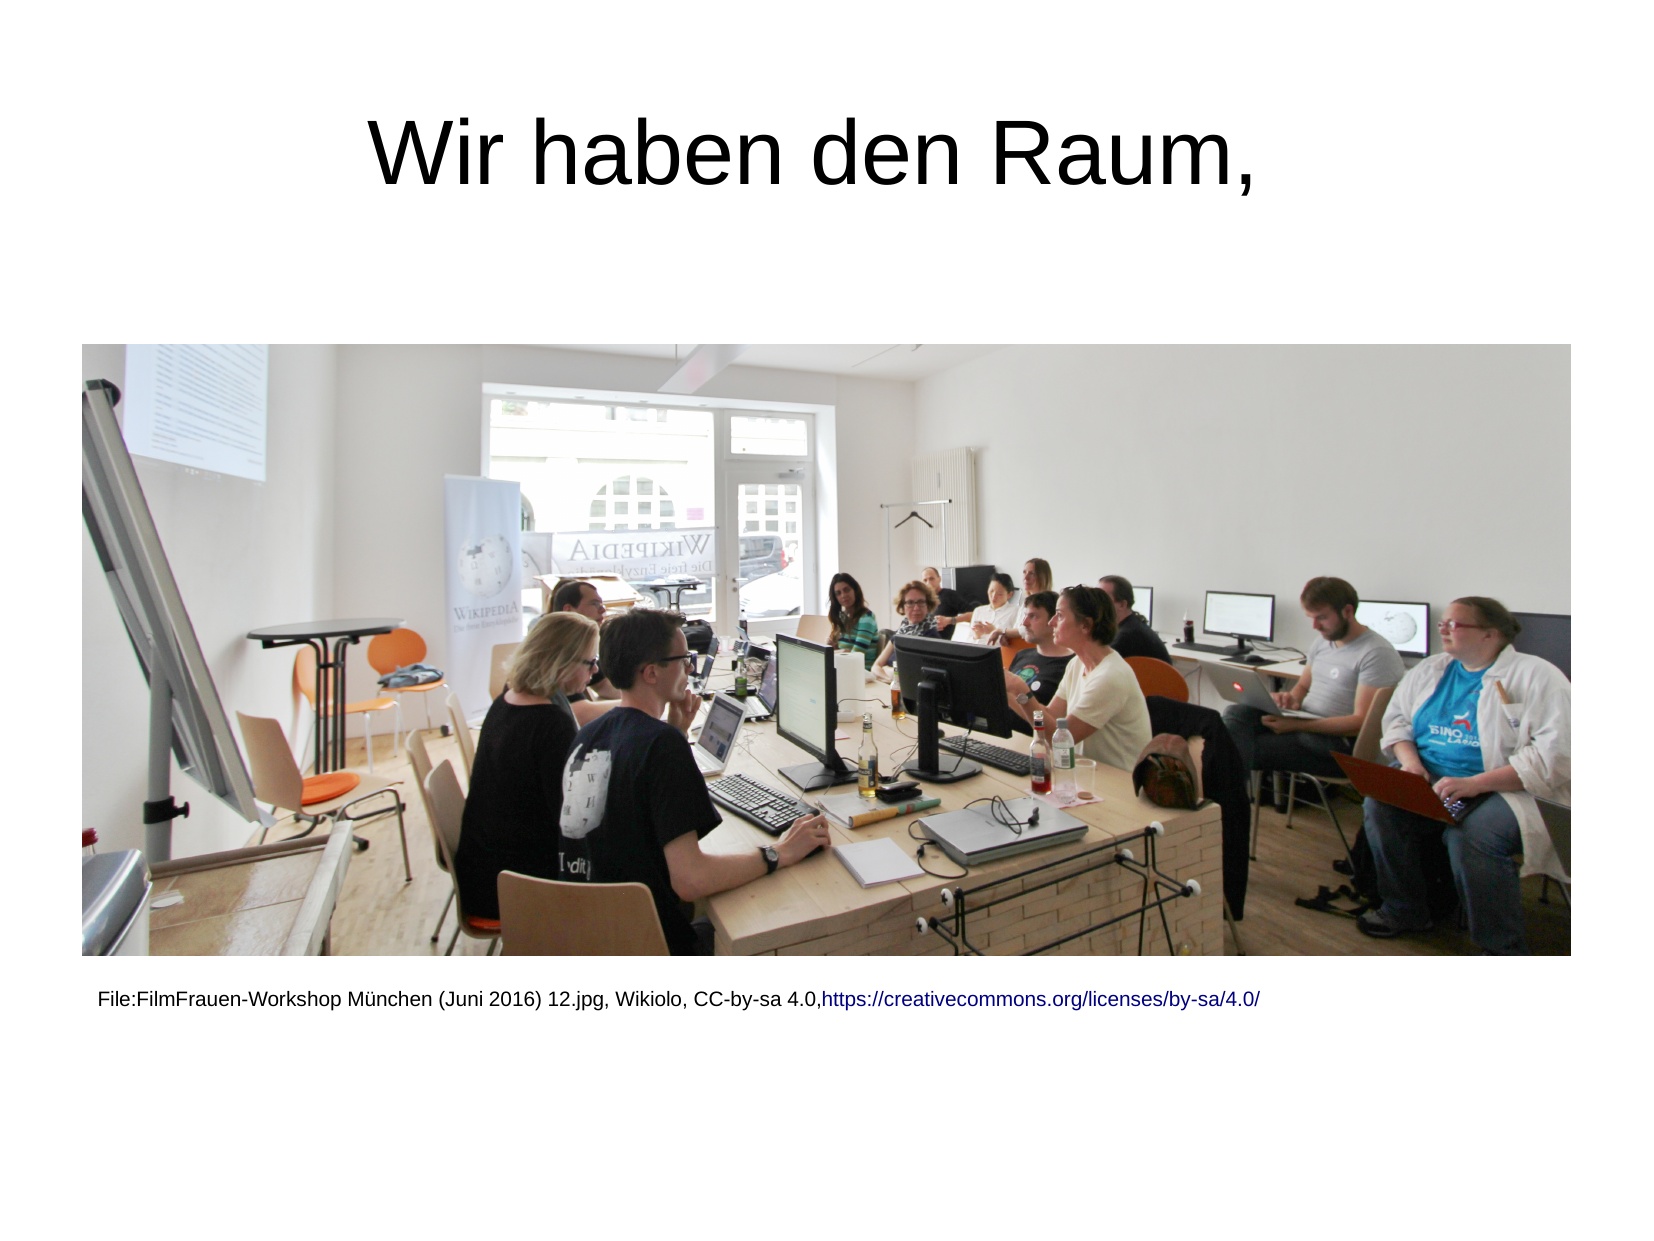

# Wir haben den Raum,
File:FilmFrauen-Workshop München (Juni 2016) 12.jpg, Wikiolo, CC-by-sa 4.0,https://creativecommons.org/licenses/by-sa/4.0/